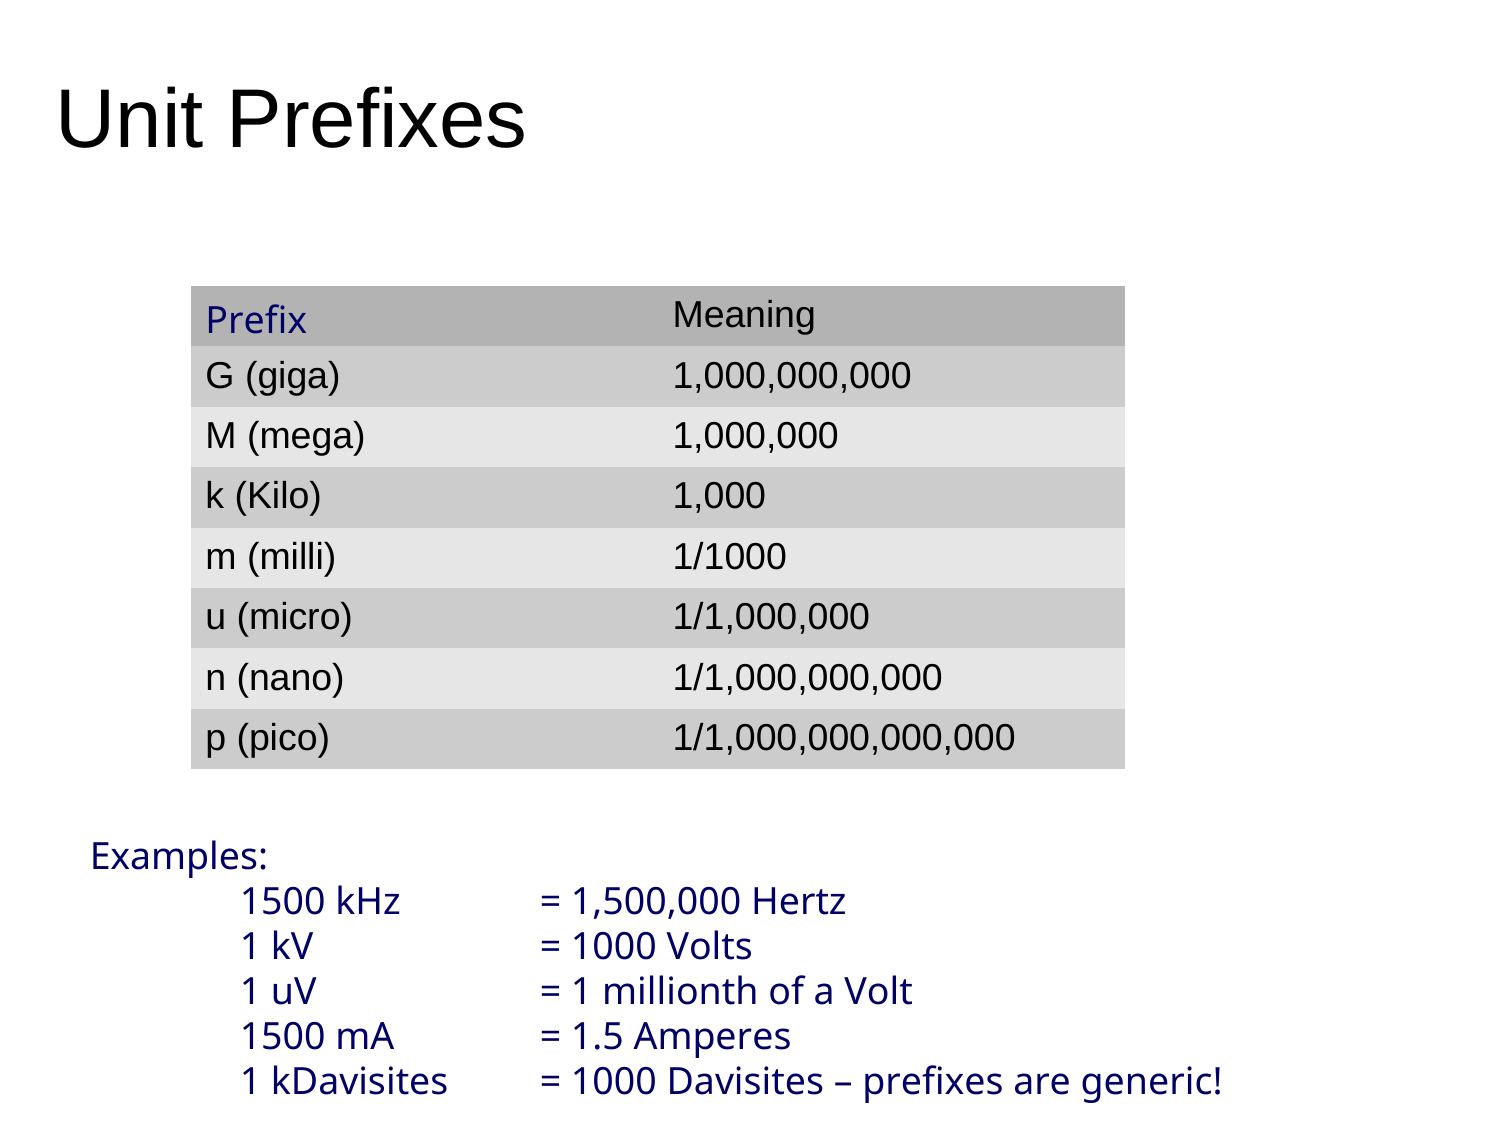

# Unit Prefixes
| Prefix | Meaning |
| --- | --- |
| G (giga) | 1,000,000,000 |
| M (mega) | 1,000,000 |
| k (Kilo) | 1,000 |
| m (milli) | 1/1000 |
| u (micro) | 1/1,000,000 |
| n (nano) | 1/1,000,000,000 |
| p (pico) | 1/1,000,000,000,000 |
Examples:
	1500 kHz	= 1,500,000 Hertz
	1 kV		= 1000 Volts
	1 uV		= 1 millionth of a Volt
	1500 mA	= 1.5 Amperes
	1 kDavisites	= 1000 Davisites – prefixes are generic!